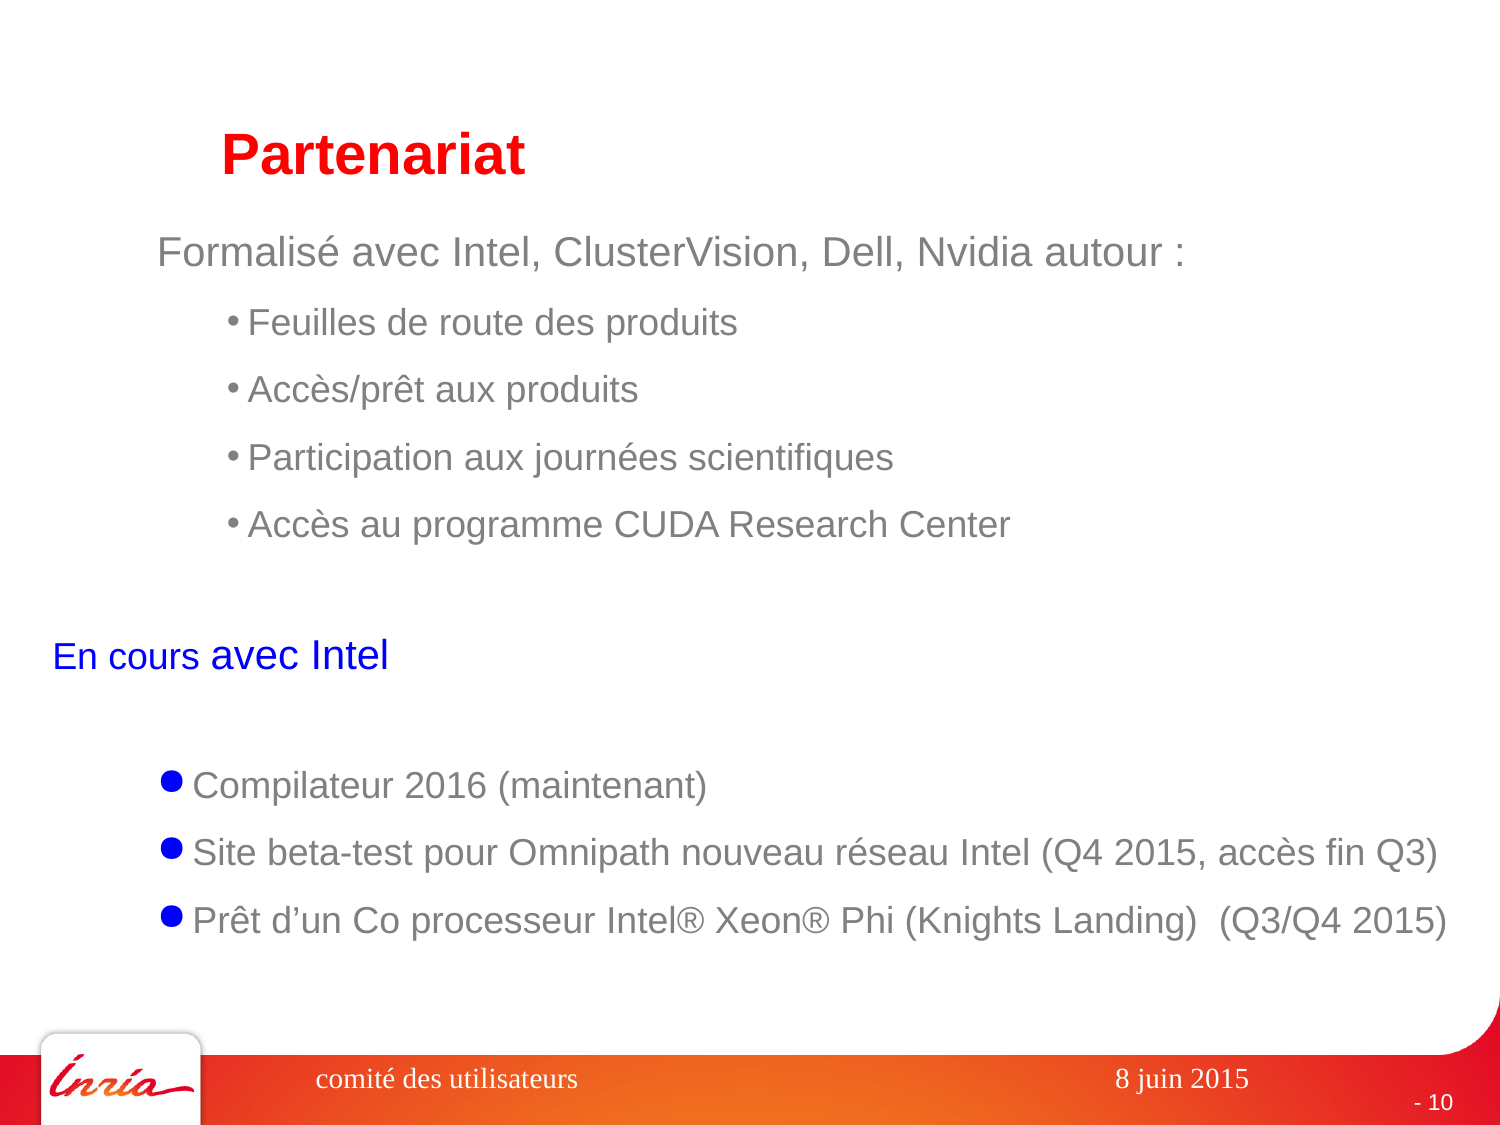

# Partenariat
Formalisé avec Intel, ClusterVision, Dell, Nvidia autour :
Feuilles de route des produits
Accès/prêt aux produits
Participation aux journées scientifiques
Accès au programme CUDA Research Center
En cours avec Intel
Compilateur 2016 (maintenant)
Site beta-test pour Omnipath nouveau réseau Intel (Q4 2015, accès fin Q3)
Prêt d’un Co processeur Intel® Xeon® Phi (Knights Landing) (Q3/Q4 2015)
comité des utilisateurs
8 juin 2015
10